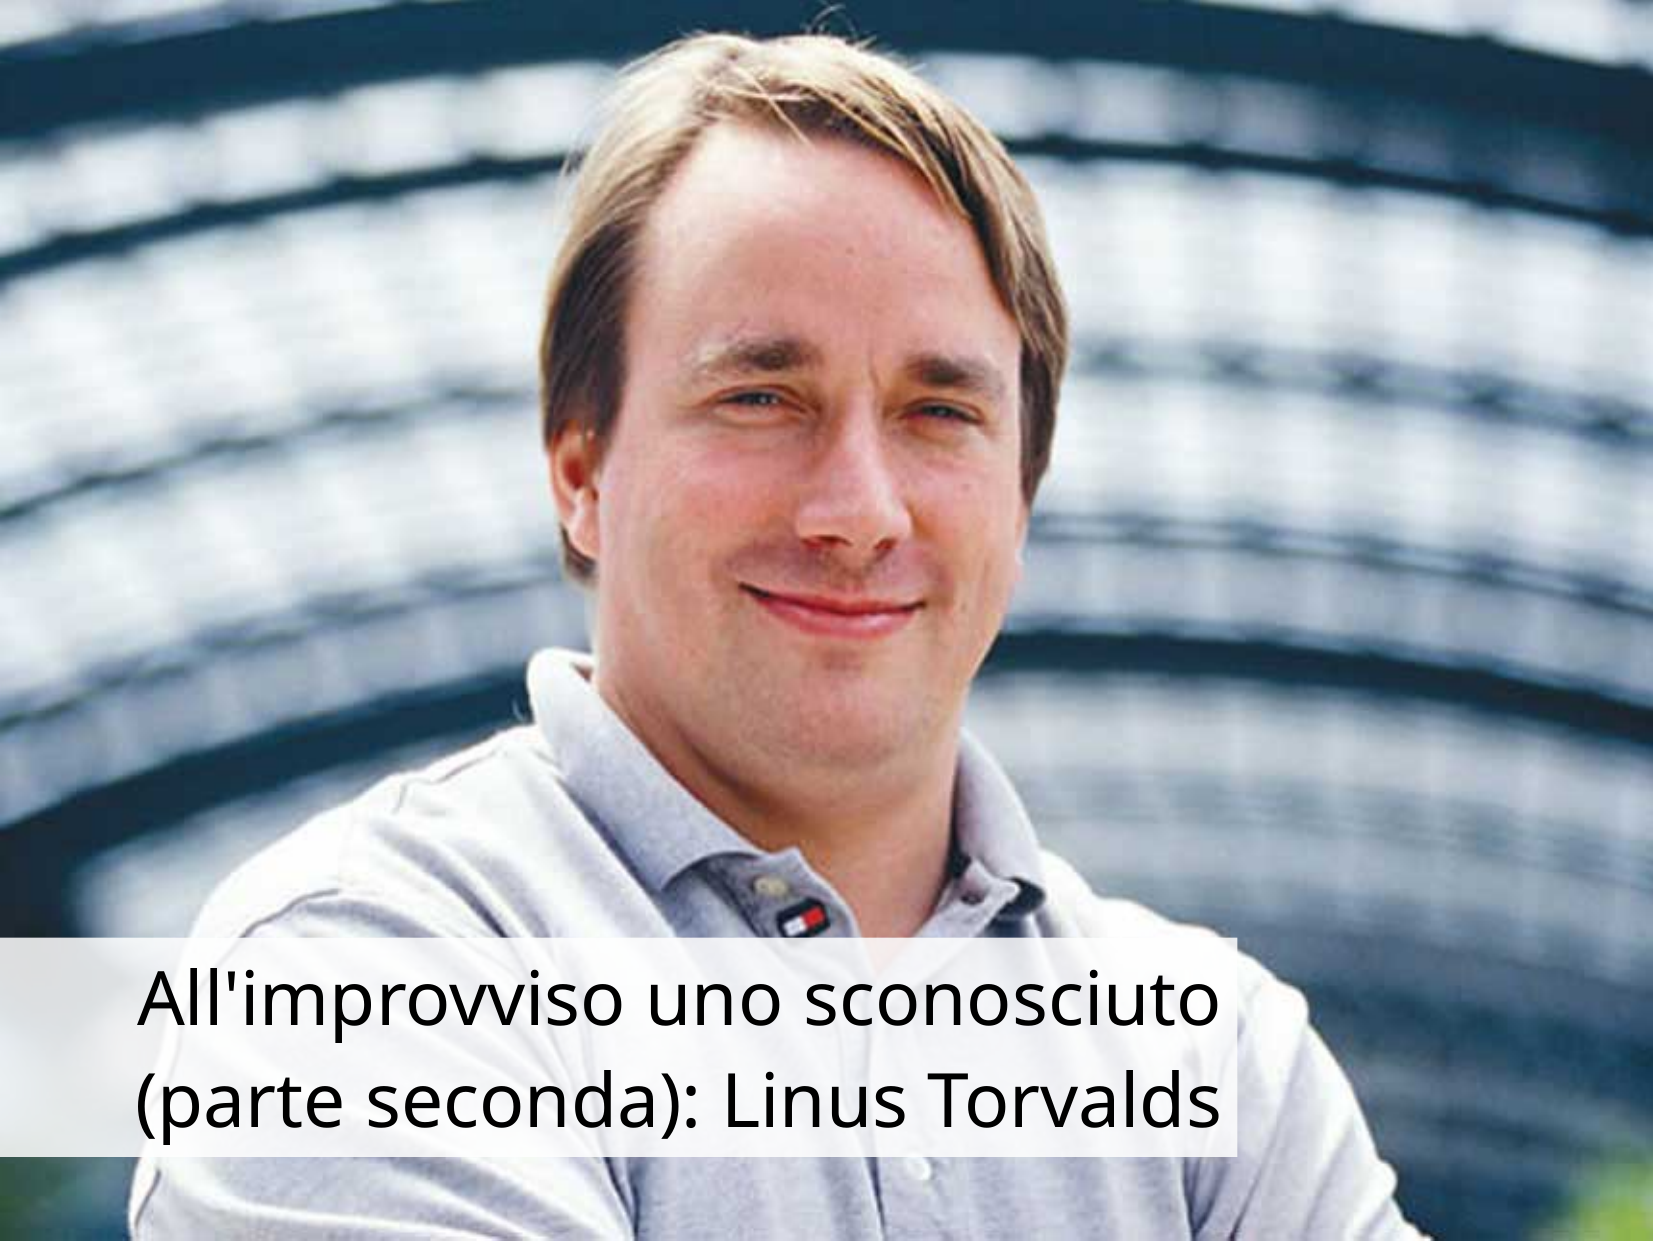

All'improvviso uno sconosciuto (parte seconda): Linus Torvalds